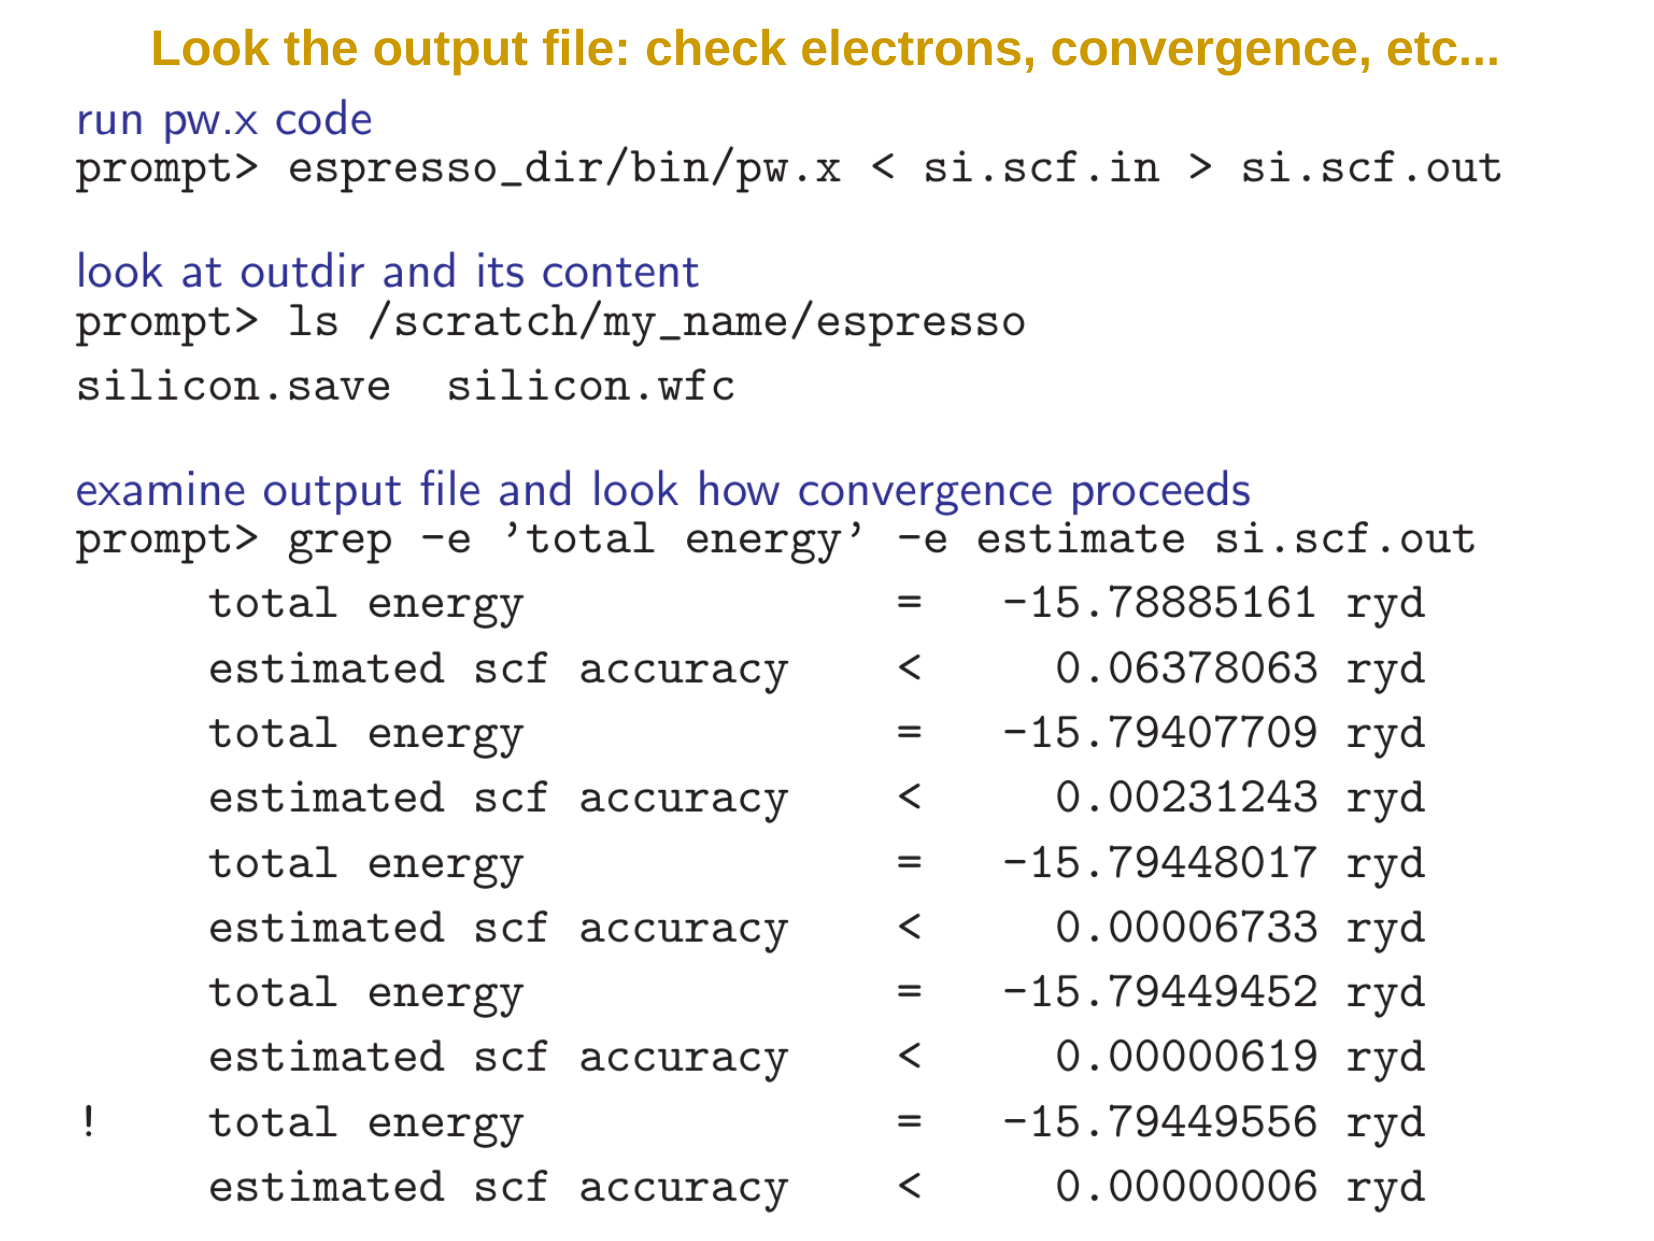

Look the output file: check electrons, convergence, etc...